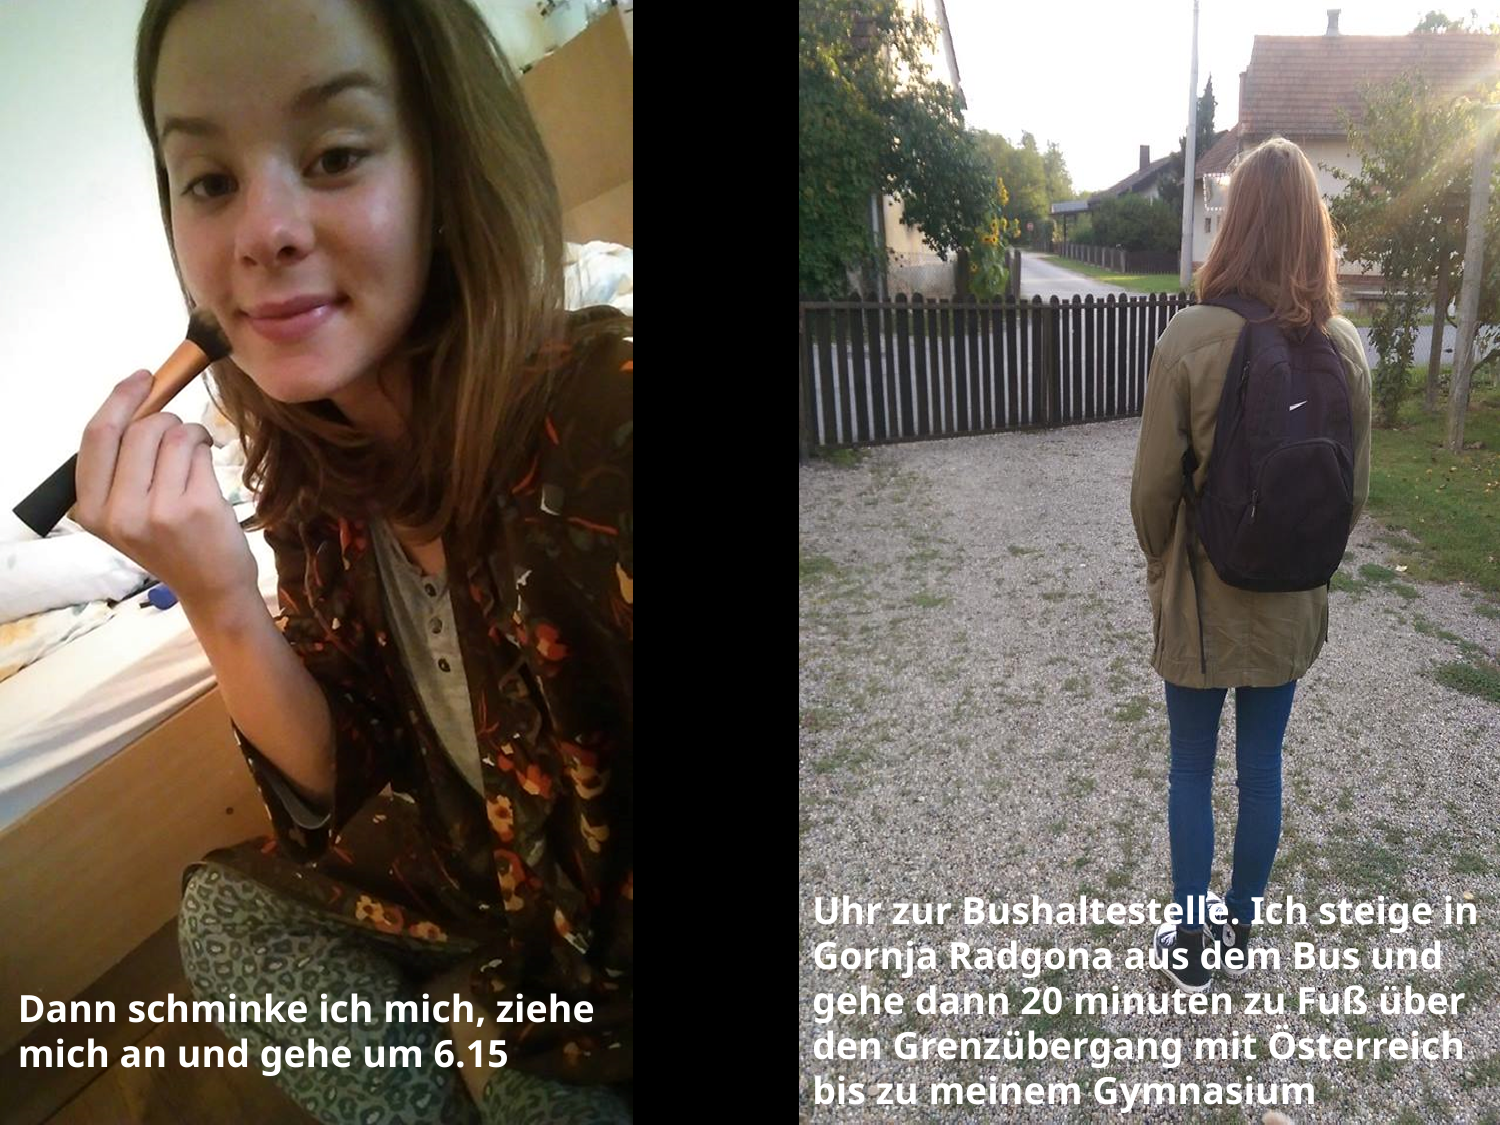

#
Uhr zur Bushaltestelle. Ich steige in Gornja Radgona aus dem Bus und gehe dann 20 minuten zu Fuß über den Grenzübergang mit Österreich bis zu meinem Gymnasium
Dann schminke ich mich, ziehe mich an und gehe um 6.15